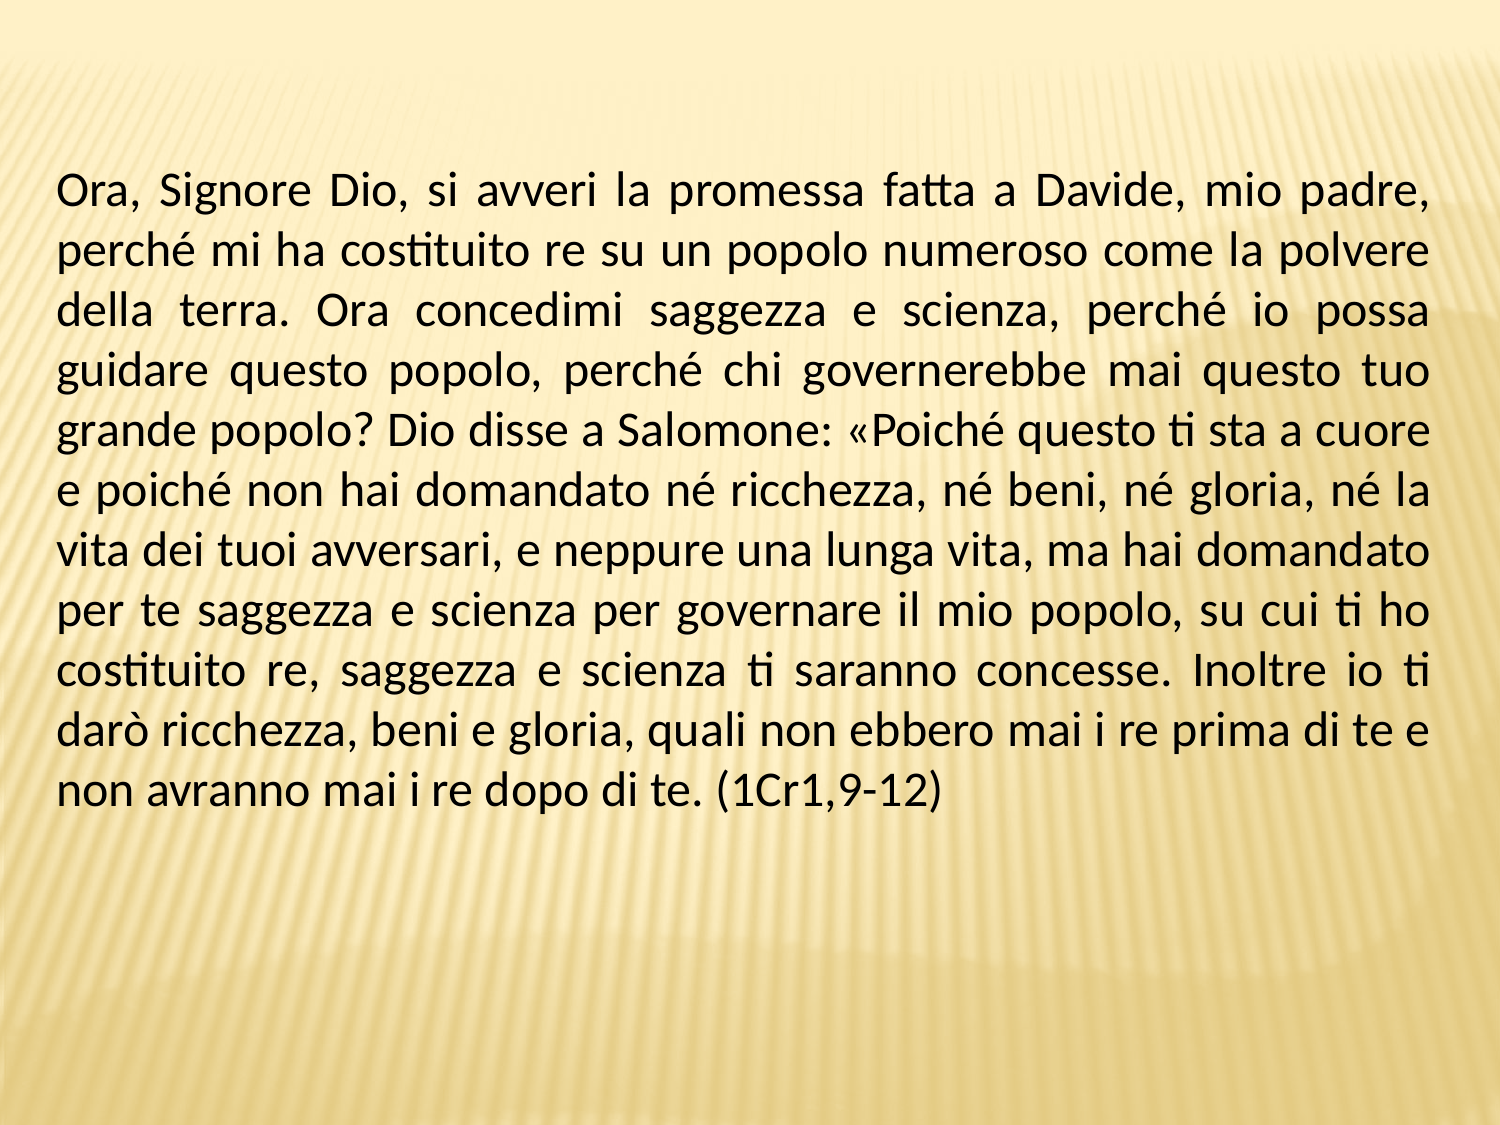

Ora, Signore Dio, si avveri la promessa fatta a Davide, mio padre, perché mi ha costituito re su un popolo numeroso come la polvere della terra. Ora concedimi saggezza e scienza, perché io possa guidare questo popolo, perché chi governerebbe mai questo tuo grande popolo? Dio disse a Salomone: «Poiché questo ti sta a cuore e poiché non hai domandato né ricchezza, né beni, né gloria, né la vita dei tuoi avversari, e neppure una lunga vita, ma hai domandato per te saggezza e scienza per governare il mio popolo, su cui ti ho costituito re, saggezza e scienza ti saranno concesse. Inoltre io ti darò ricchezza, beni e gloria, quali non ebbero mai i re prima di te e non avranno mai i re dopo di te. (1Cr1,9-12)